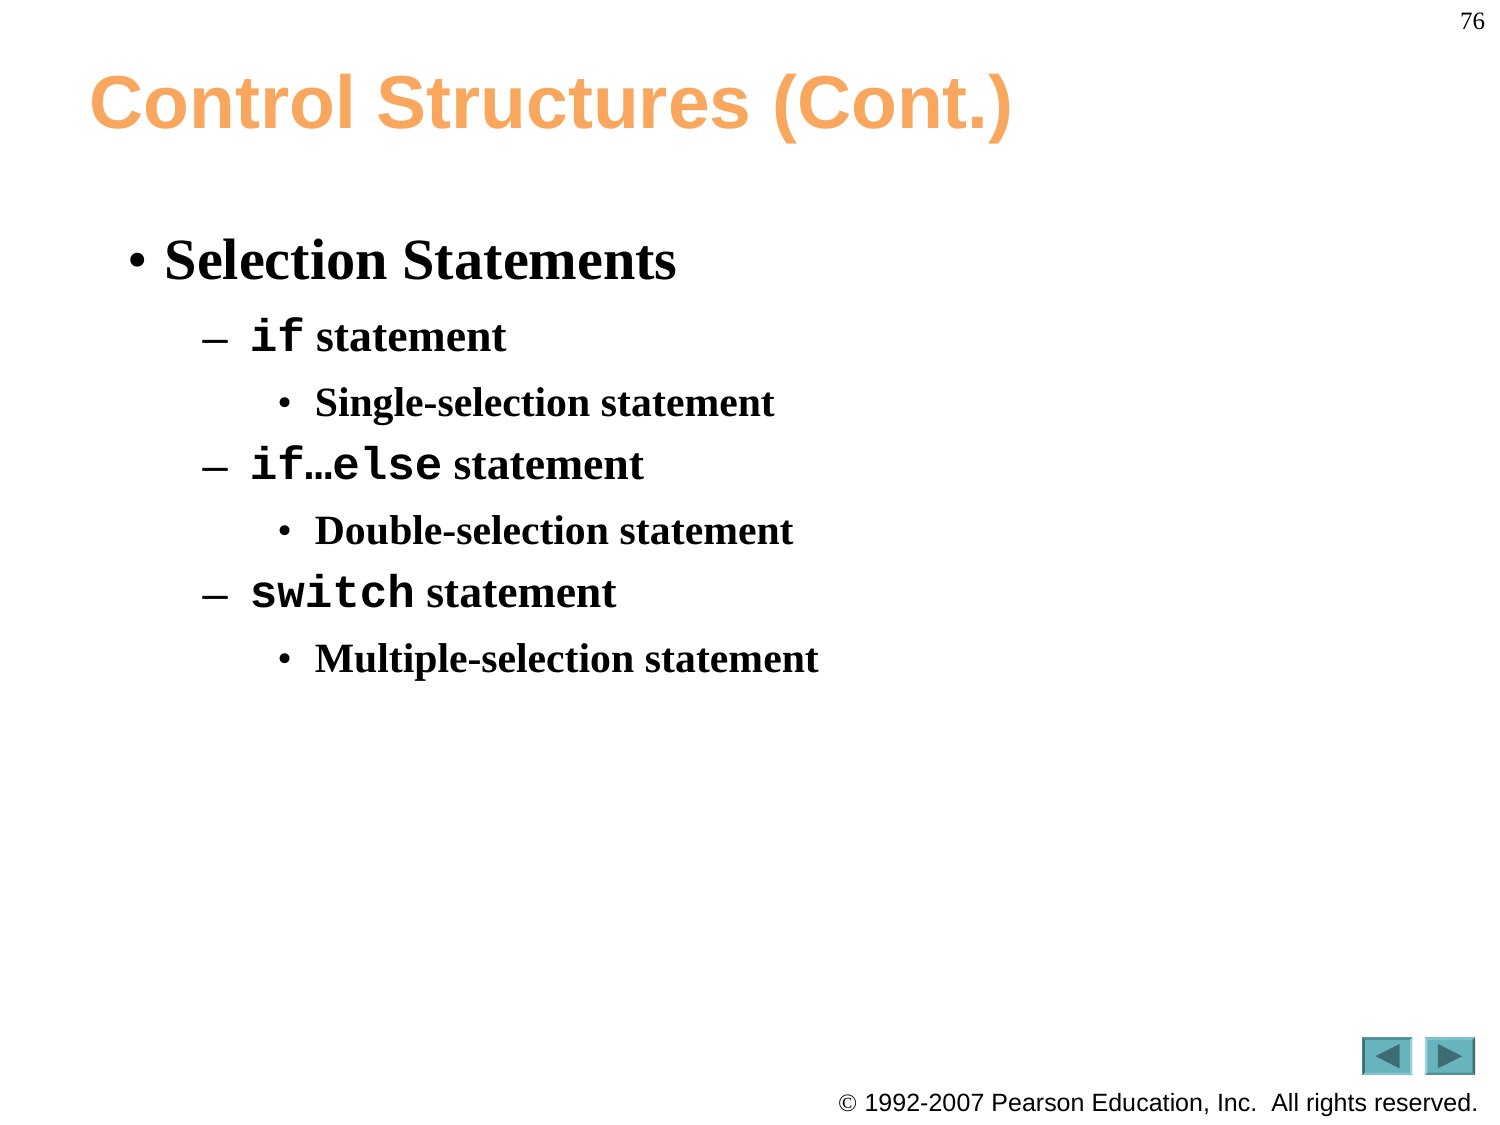

76
# Control Structures (Cont.)
Selection Statements
if statement
Single-selection statement
if…else statement
Double-selection statement
switch statement
Multiple-selection statement